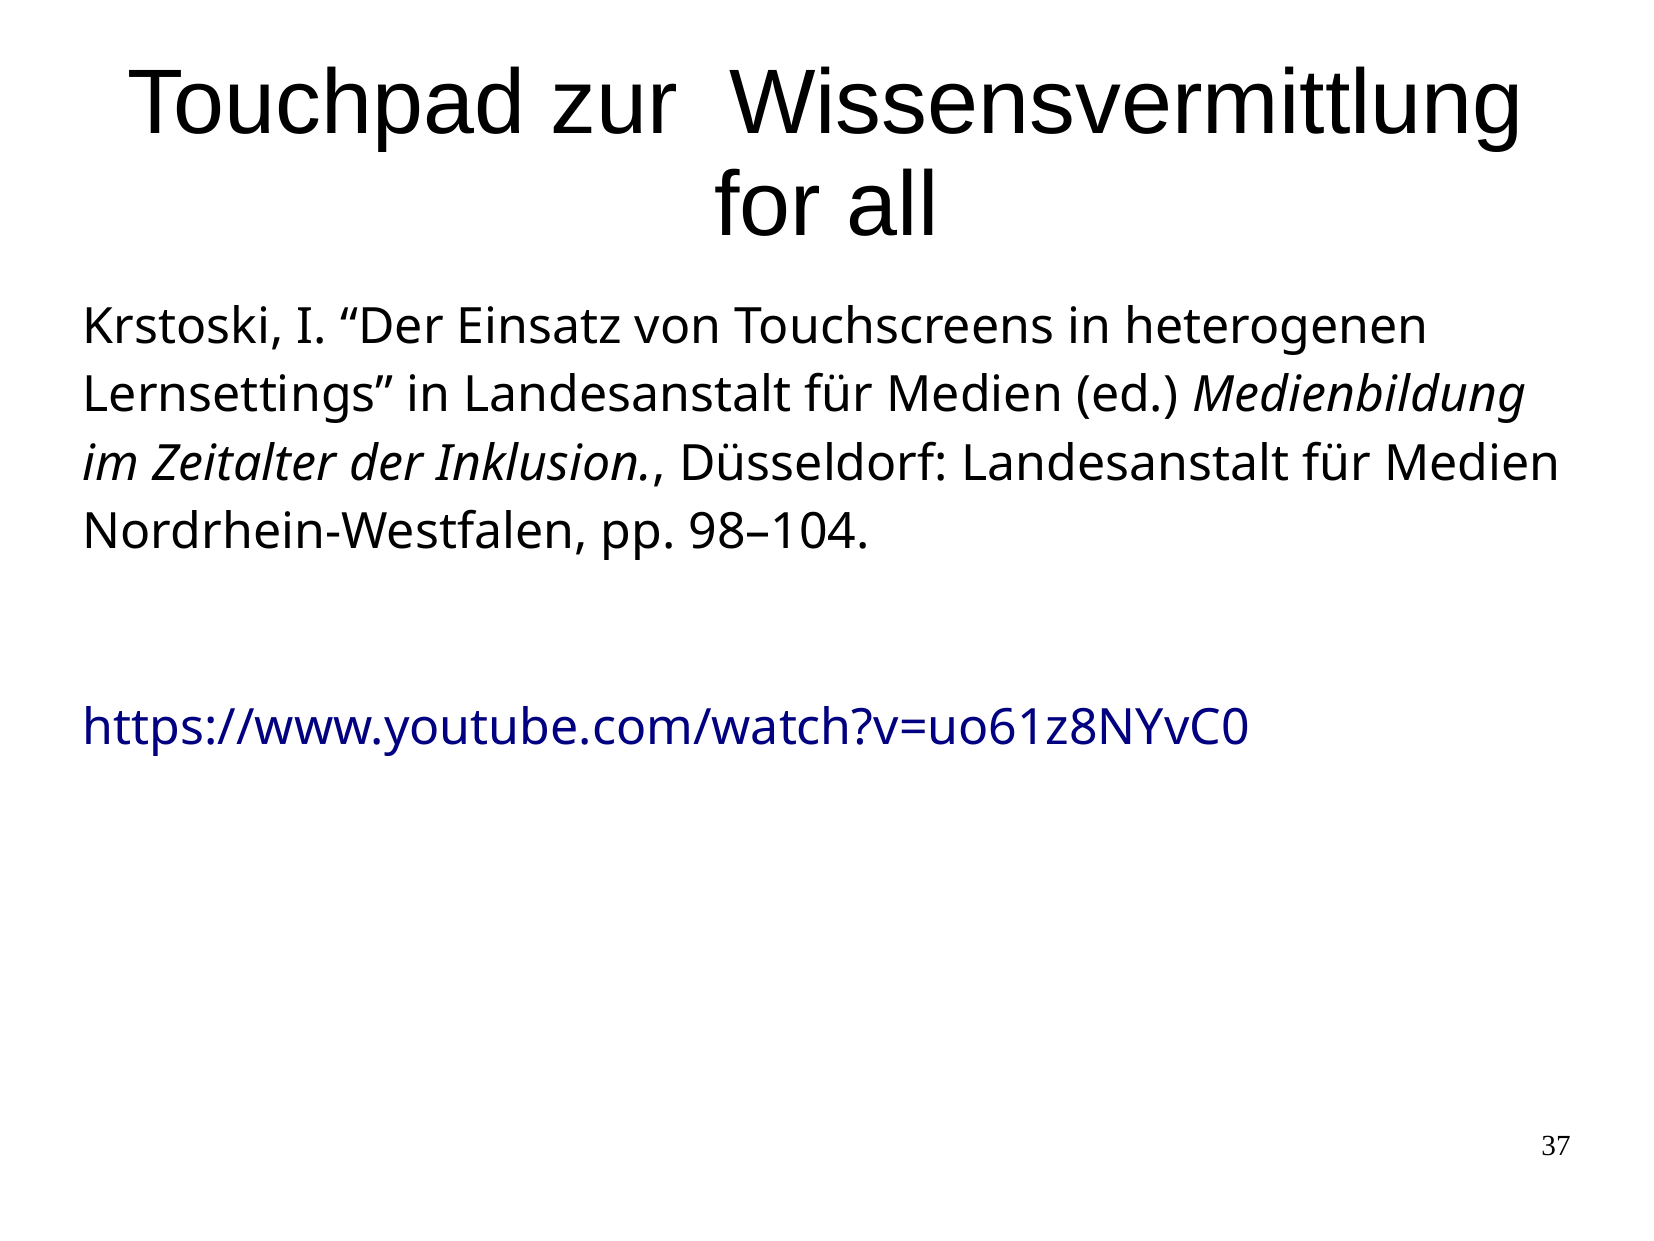

# Touchpad zur Wissensvermittlung for all
Krstoski, I. “Der Einsatz von Touchscreens in heterogenen Lernsettings” in Landesanstalt für Medien (ed.) Medienbildung im Zeitalter der Inklusion., Düsseldorf: Landesanstalt für Medien Nordrhein-Westfalen, pp. 98–104.
https://www.youtube.com/watch?v=uo61z8NYvC0
37